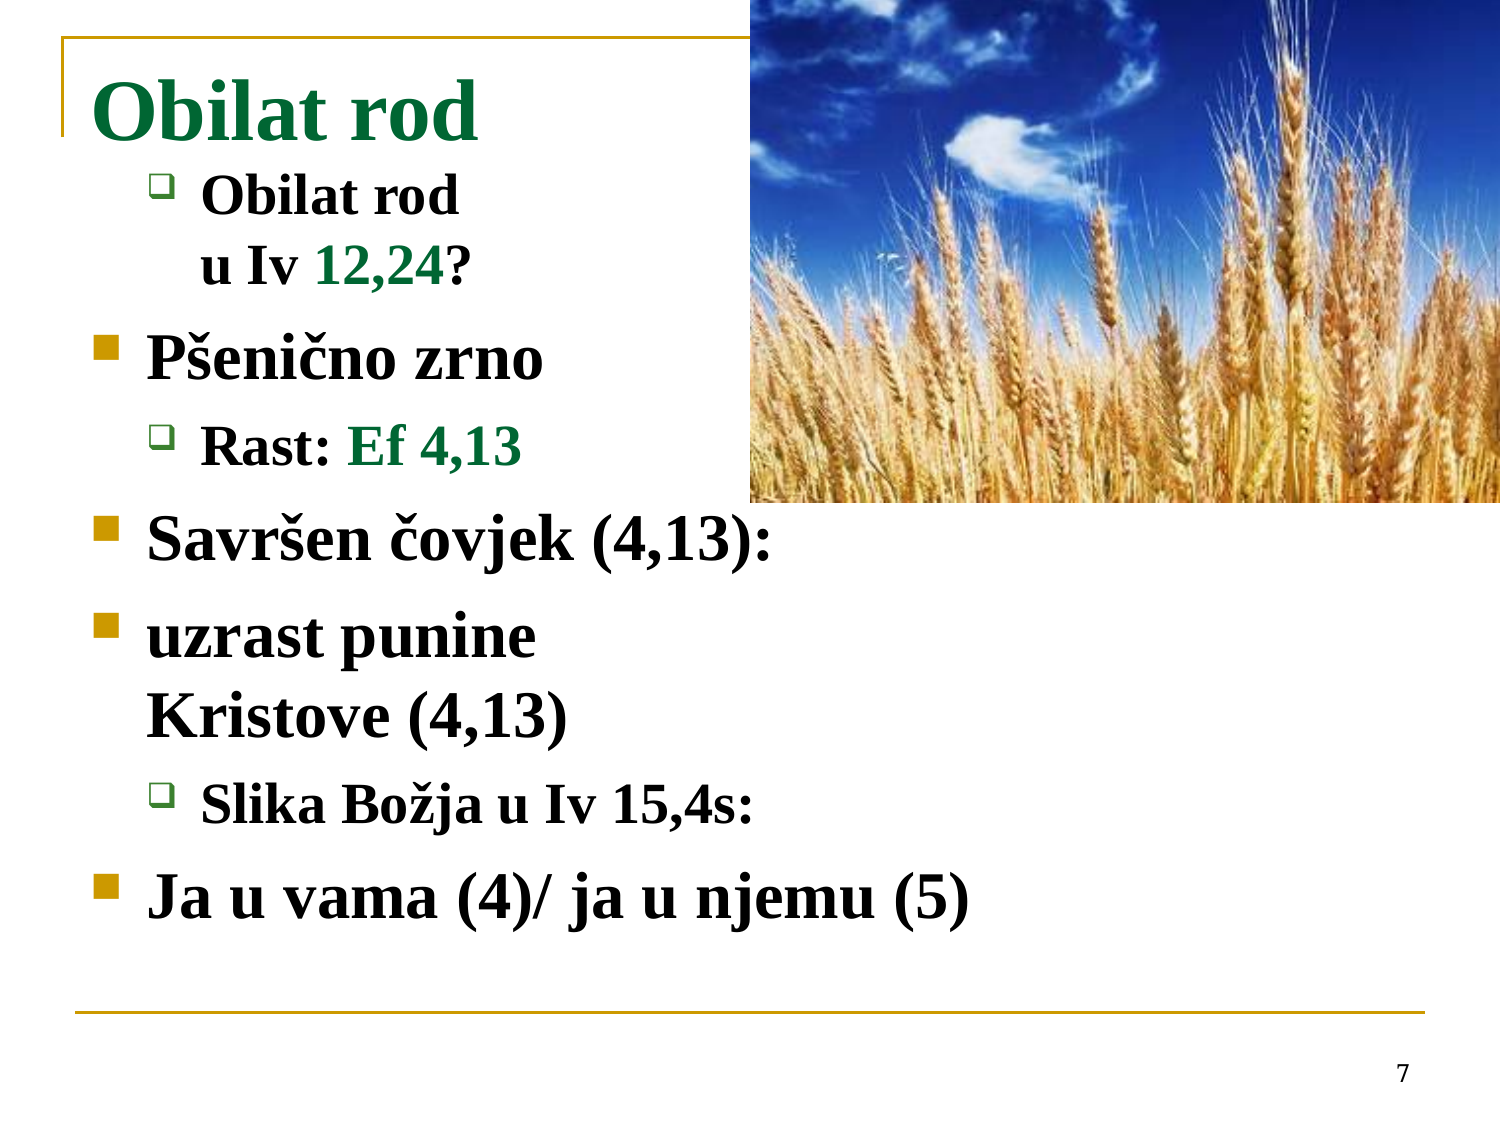

# Obilat rod
Obilat rod
u Iv 12,24?
Pšenično zrno
Rast: Ef 4,13
Savršen čovjek (4,13):
uzrast punine
Kristove (4,13)
Slika Božja u Iv 15,4s:
Ja u vama (4)/ ja u njemu (5)